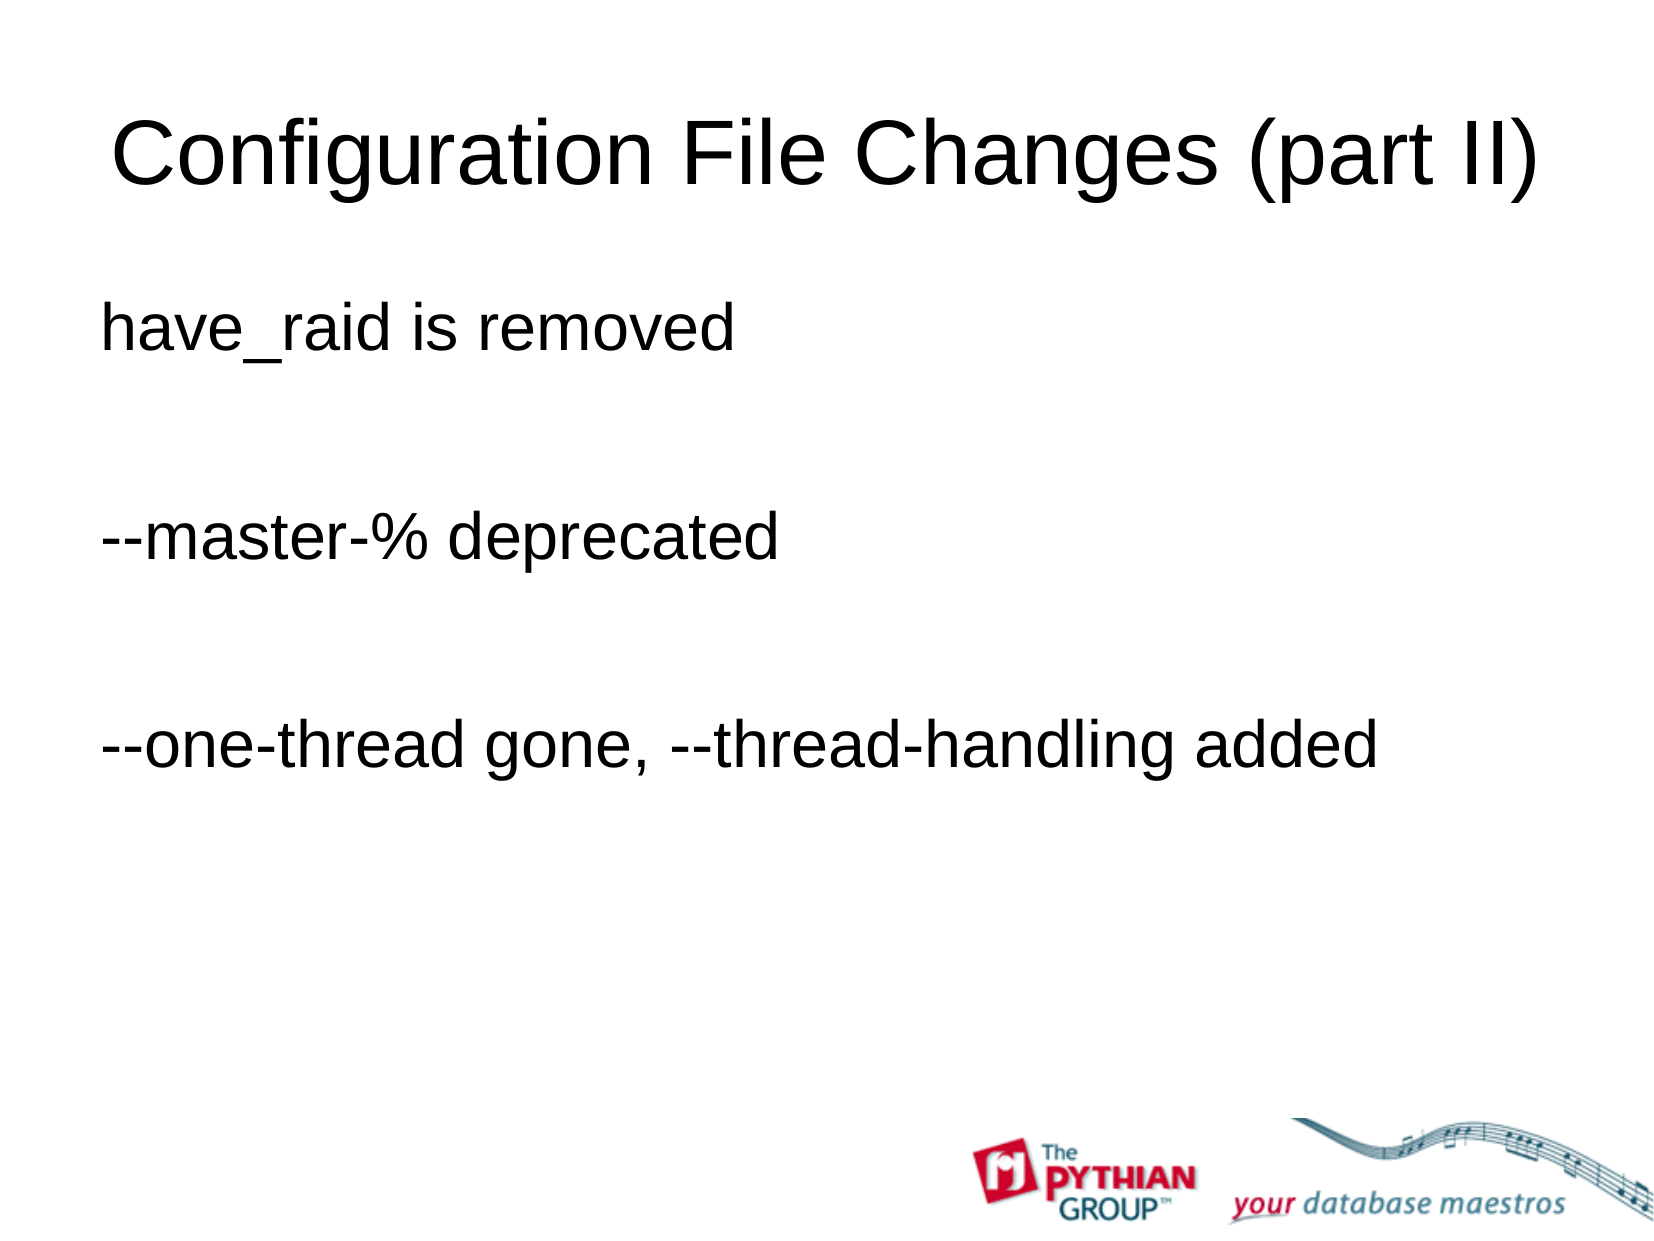

# Configuration File Changes (part II)
have_raid is removed
--master-% deprecated
--one-thread gone, --thread-handling added